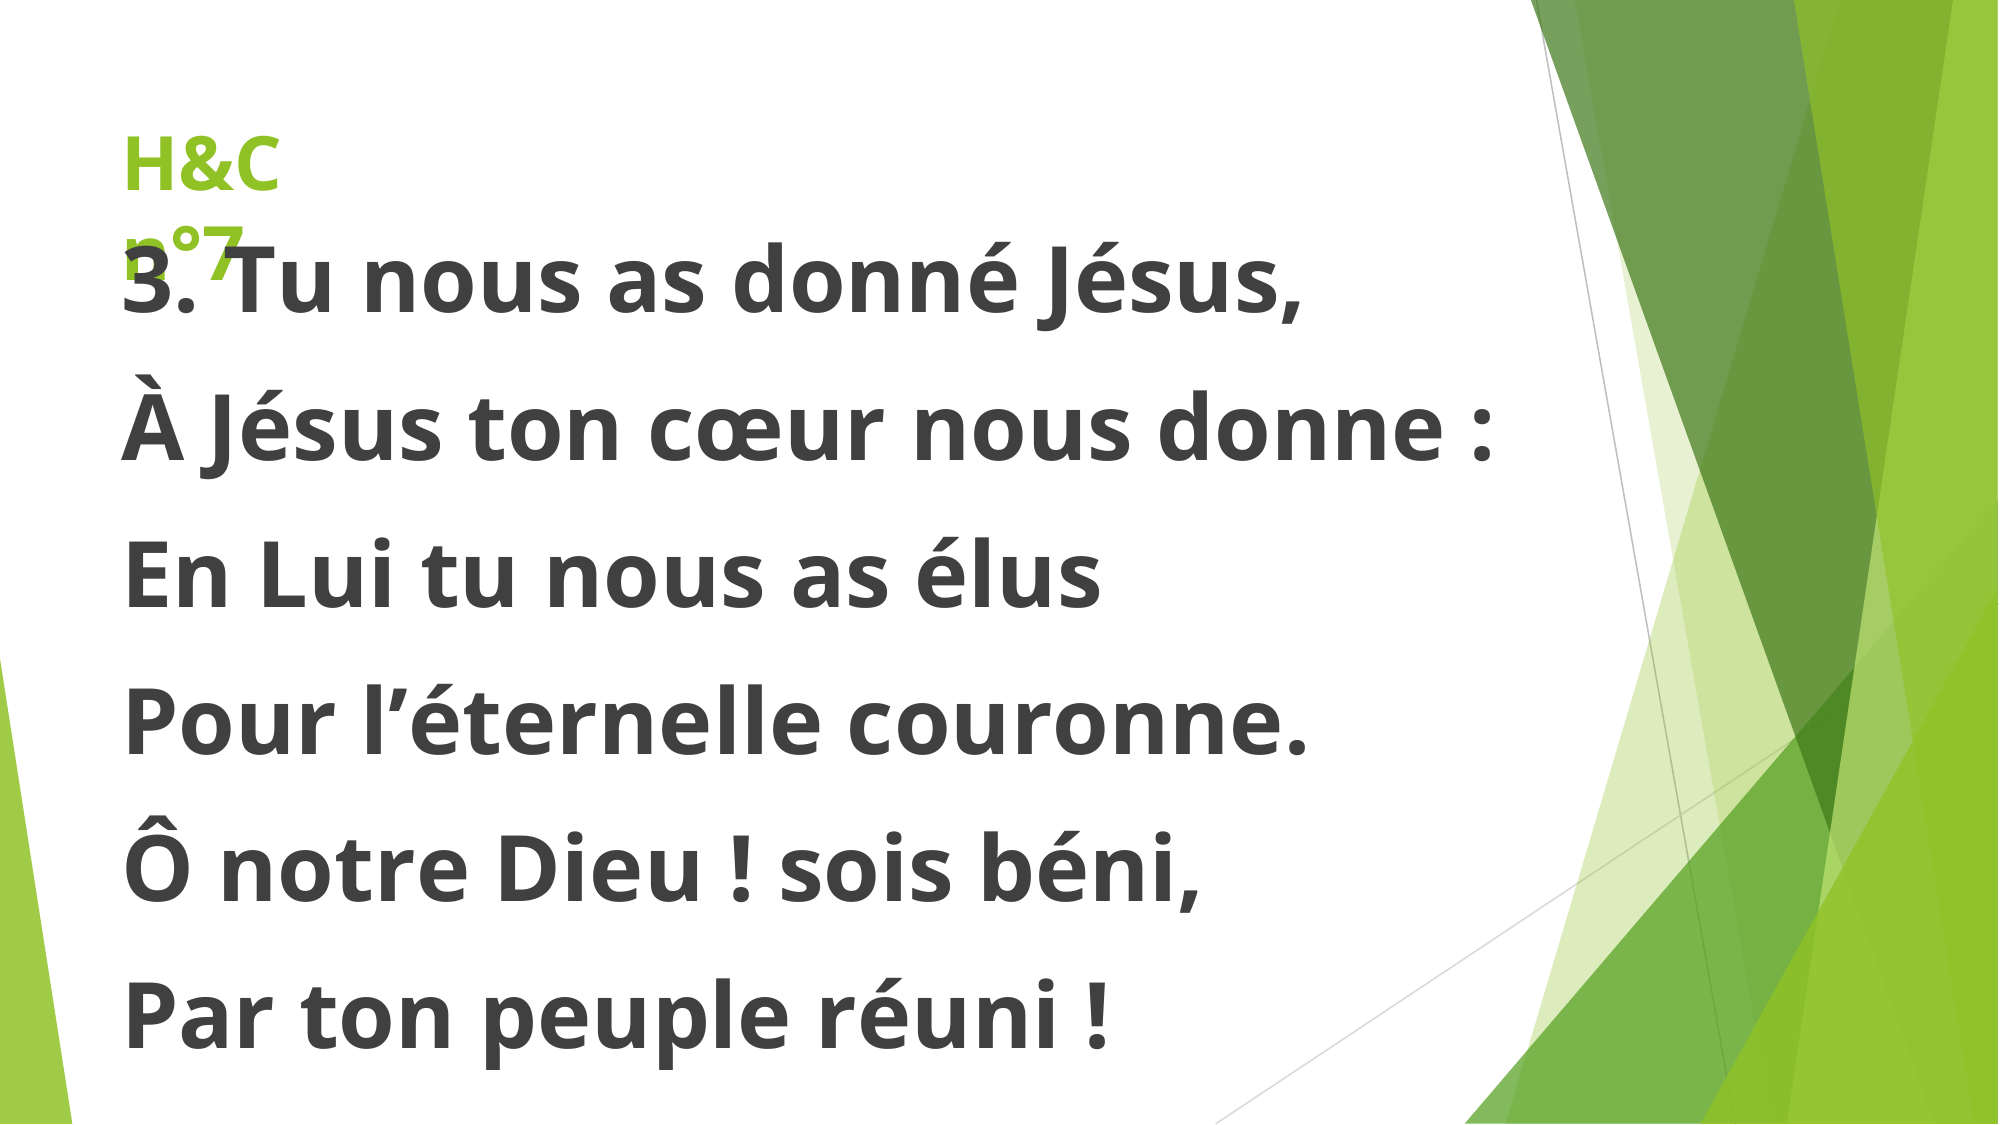

H&C n°7
3. Tu nous as donné Jésus,
À Jésus ton cœur nous donne :
En Lui tu nous as élus
Pour l’éternelle couronne.
Ô notre Dieu ! sois béni,
Par ton peuple réuni !